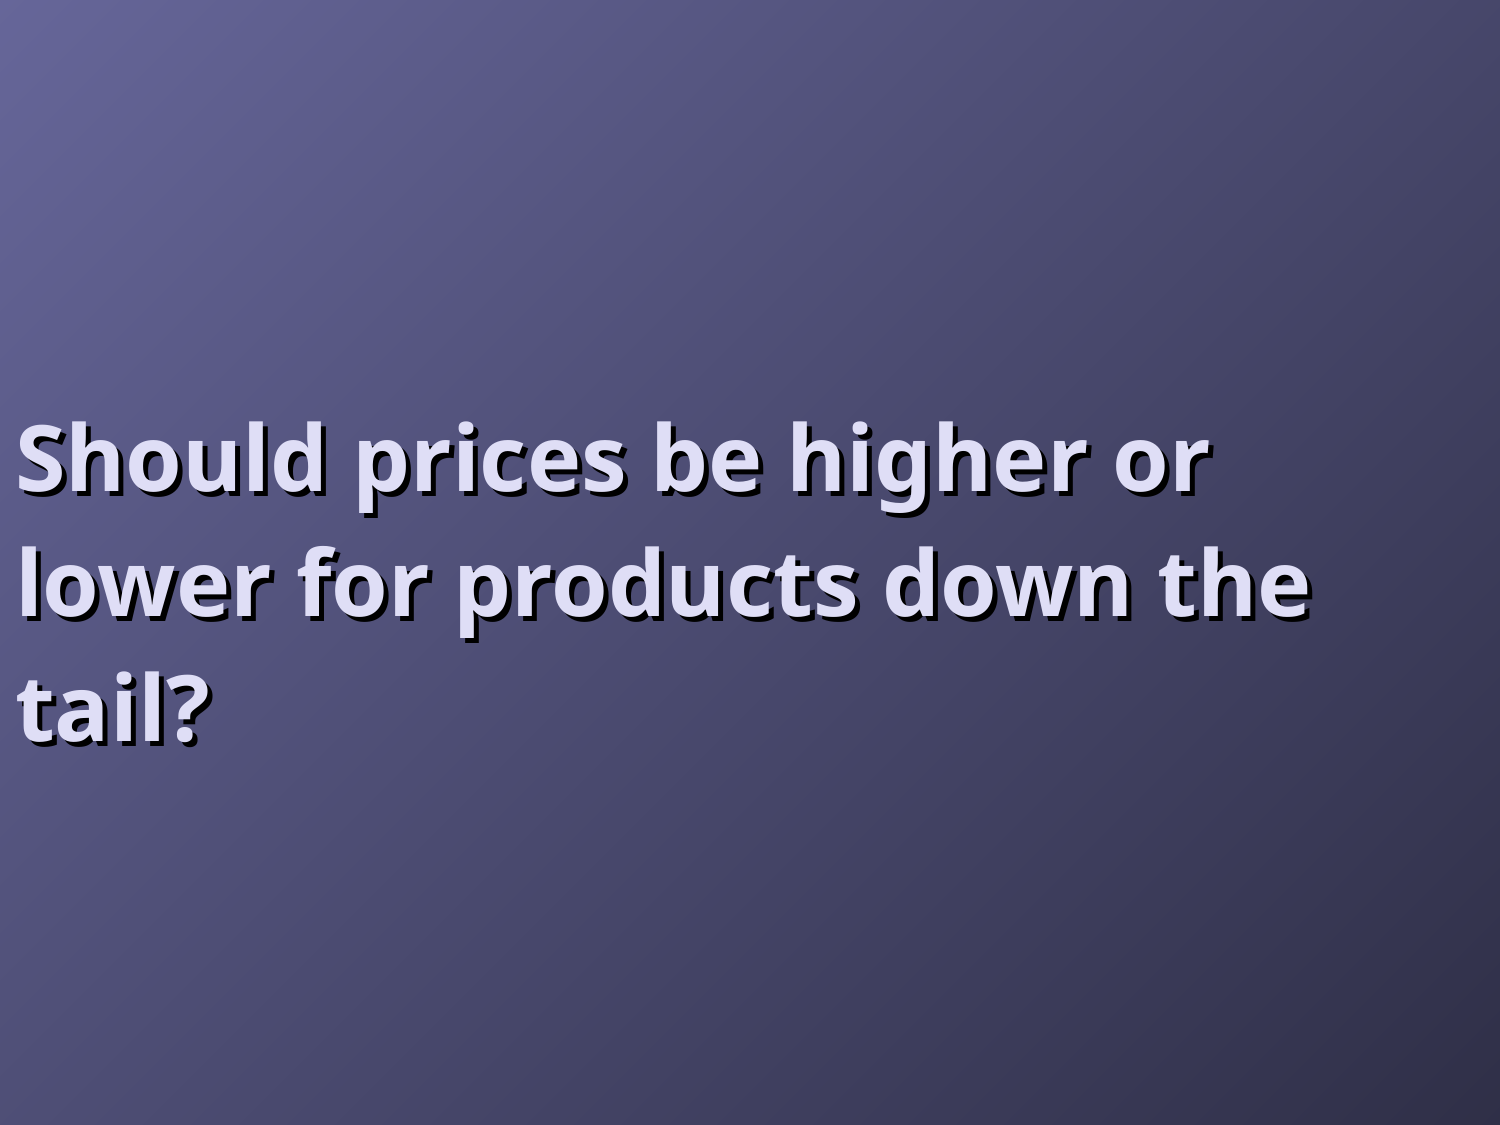

# Should prices be higher or lower for products down the tail?